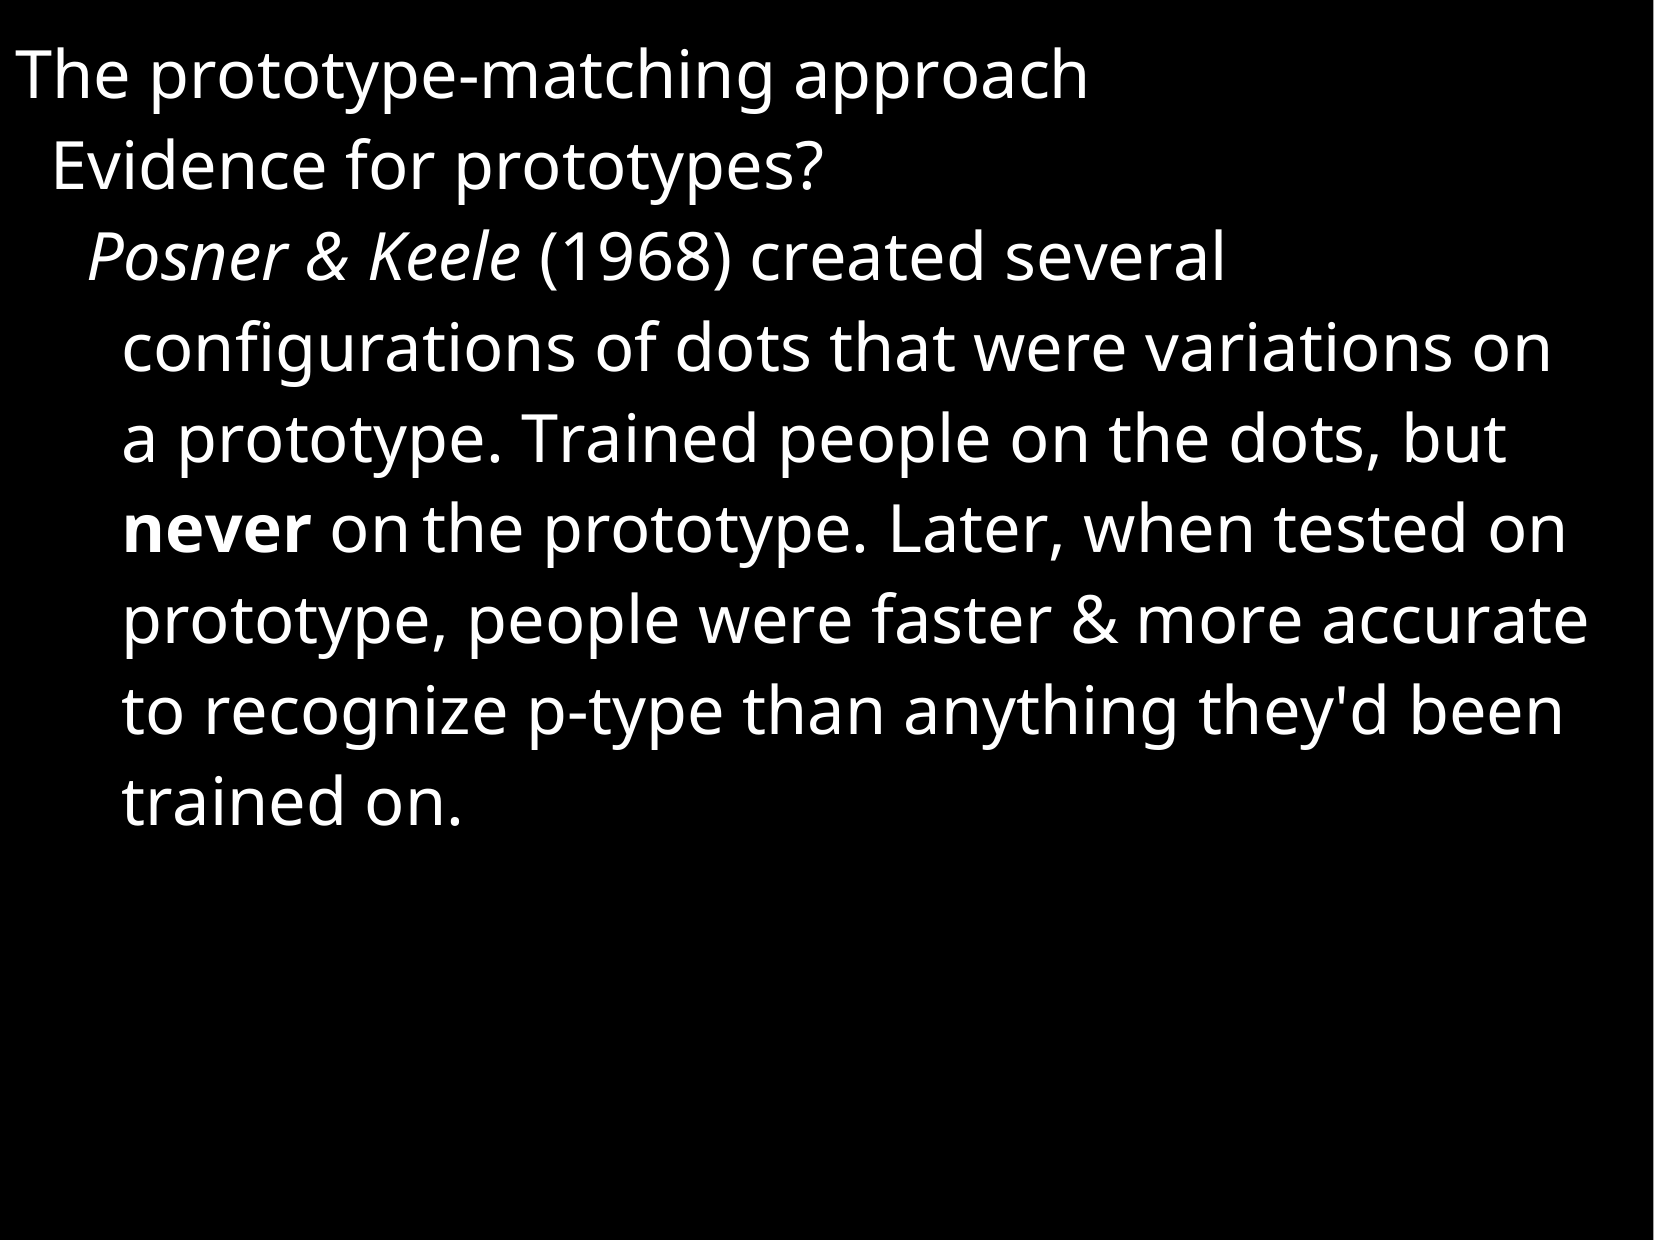

The prototype-matching approach
Evidence for prototypes?
Posner & Keele (1968) created several configurations of dots that were variations on a prototype. Trained people on the dots, but never on the prototype. Later, when tested on prototype, people were faster & more accurate to recognize p-type than anything they'd been trained on.